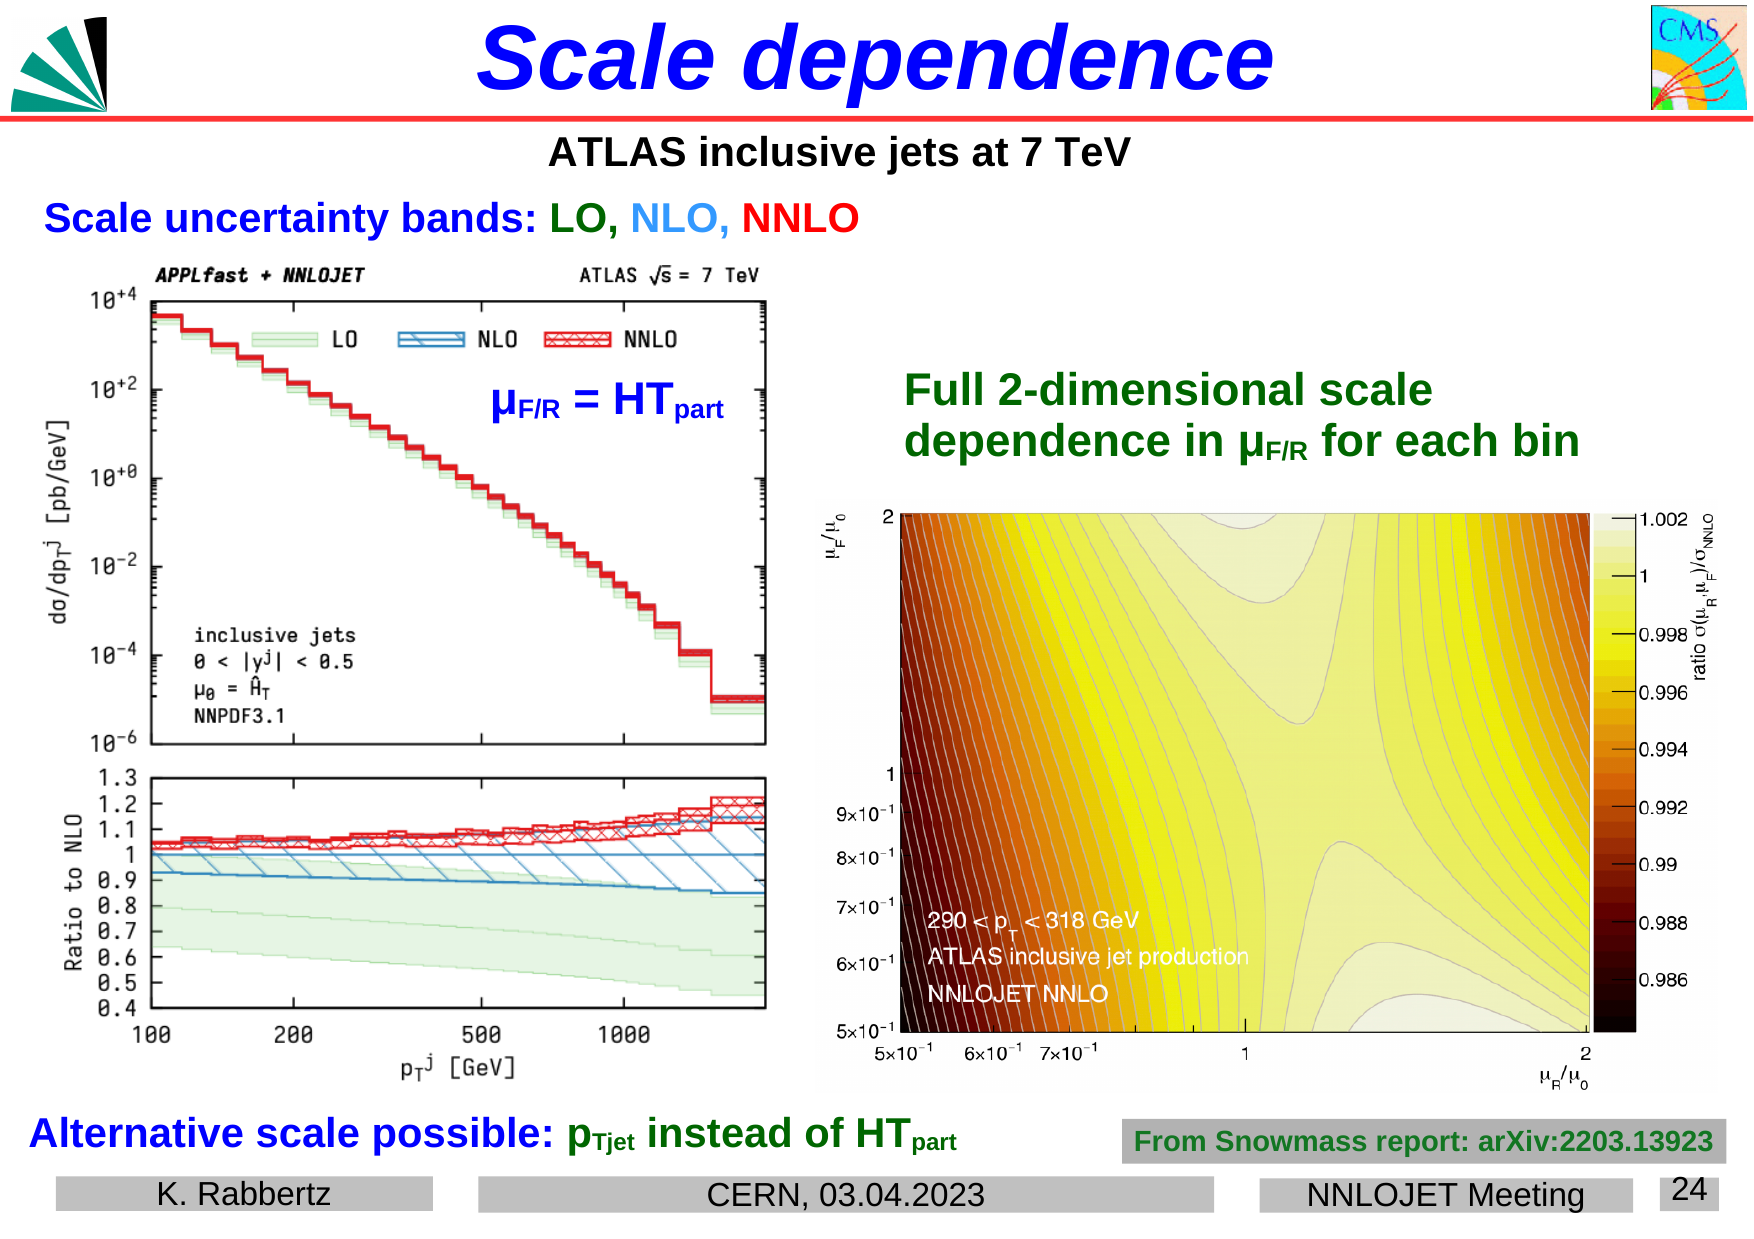

# Scale dependence
ATLAS inclusive jets at 7 TeV
Scale uncertainty bands: LO, NLO, NNLO
Full 2-dimensional scale
dependence in μF/R for each bin
μF/R = HTpart
Alternative scale possible: pTjet instead of HTpart
From Snowmass report: arXiv:2203.13923